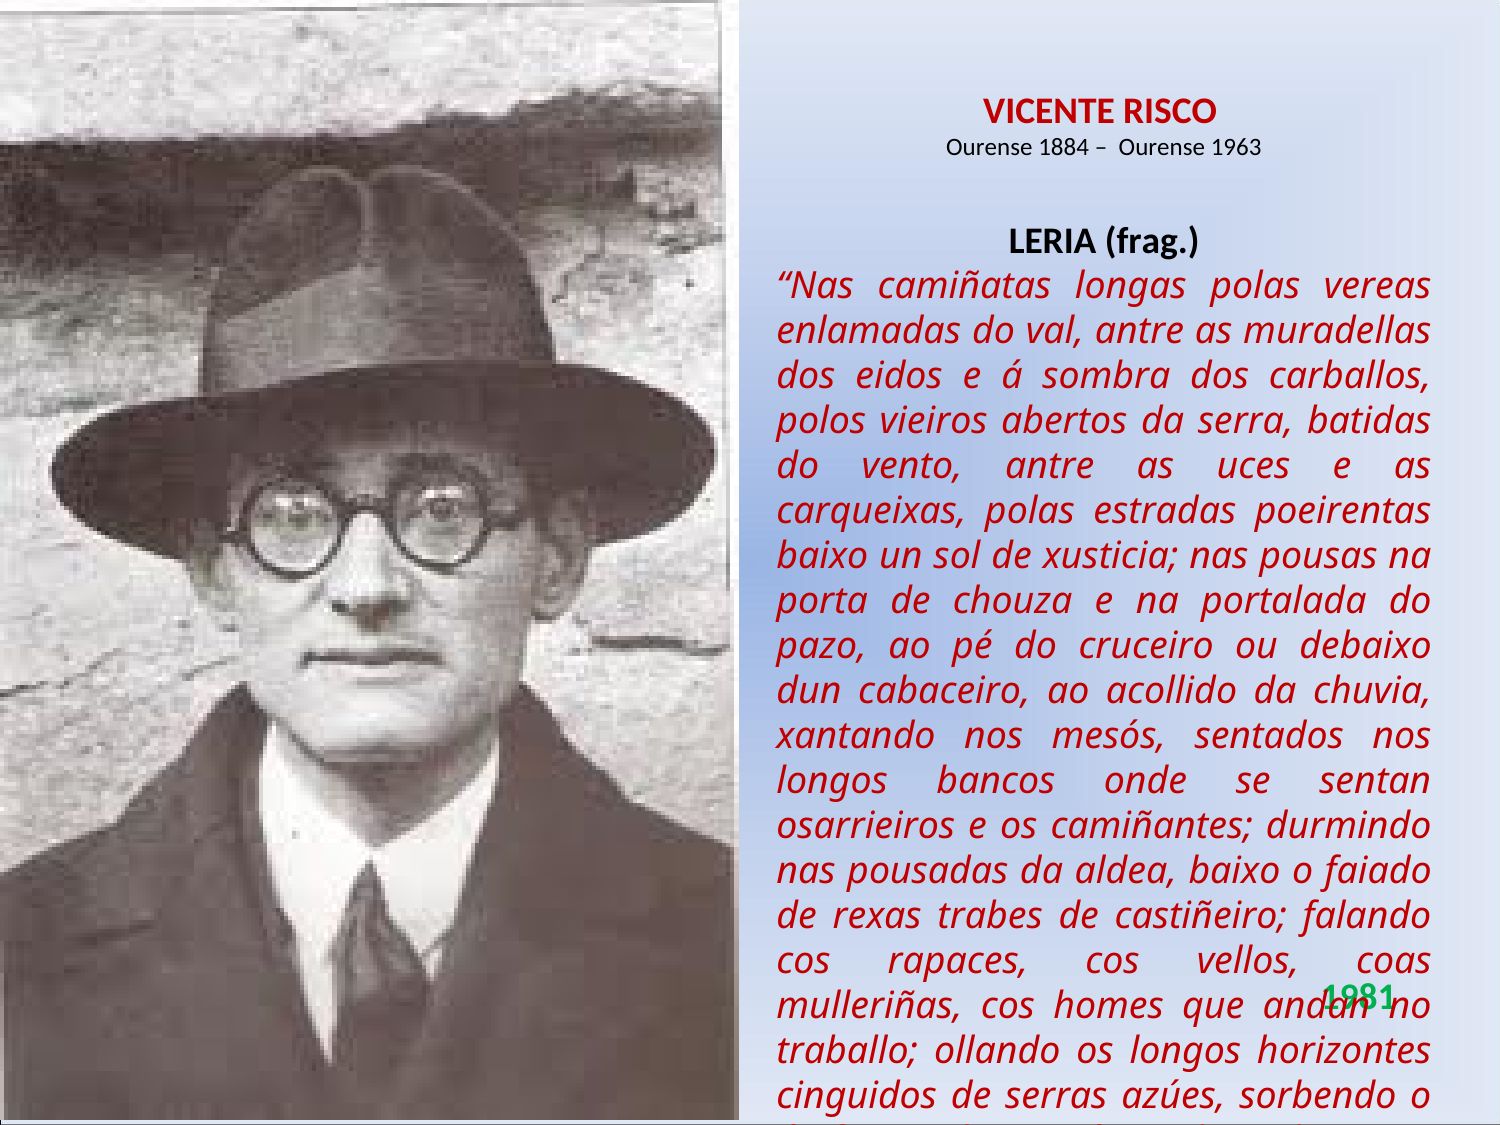

VICENTE RISCO
Ourense 1884 – Ourense 1963
LERIA (frag.)
“Nas camiñatas longas polas vereas enlamadas do val, antre as muradellas dos eidos e á sombra dos carballos, polos vieiros abertos da serra, batidas do vento, antre as uces e as carqueixas, polas estradas poeirentas baixo un sol de xusticia; nas pousas na porta de chouza e na portalada do pazo, ao pé do cruceiro ou debaixo dun cabaceiro, ao acollido da chuvia, xantando nos mesós, sentados nos longos bancos onde se sentan osarrieiros e os camiñantes; durmindo nas pousadas da aldea, baixo o faiado de rexas trabes de castiñeiro; falando cos rapaces, cos vellos, coas mulleriñas, cos homes que andan no traballo; ollando os longos horizontes cinguidos de serras azúes, sorbendo o ár fresco da mañá e o luar da noite, vai ún comungando coa terra, deixándoa entrar máis adentro na ialma, ...
1981